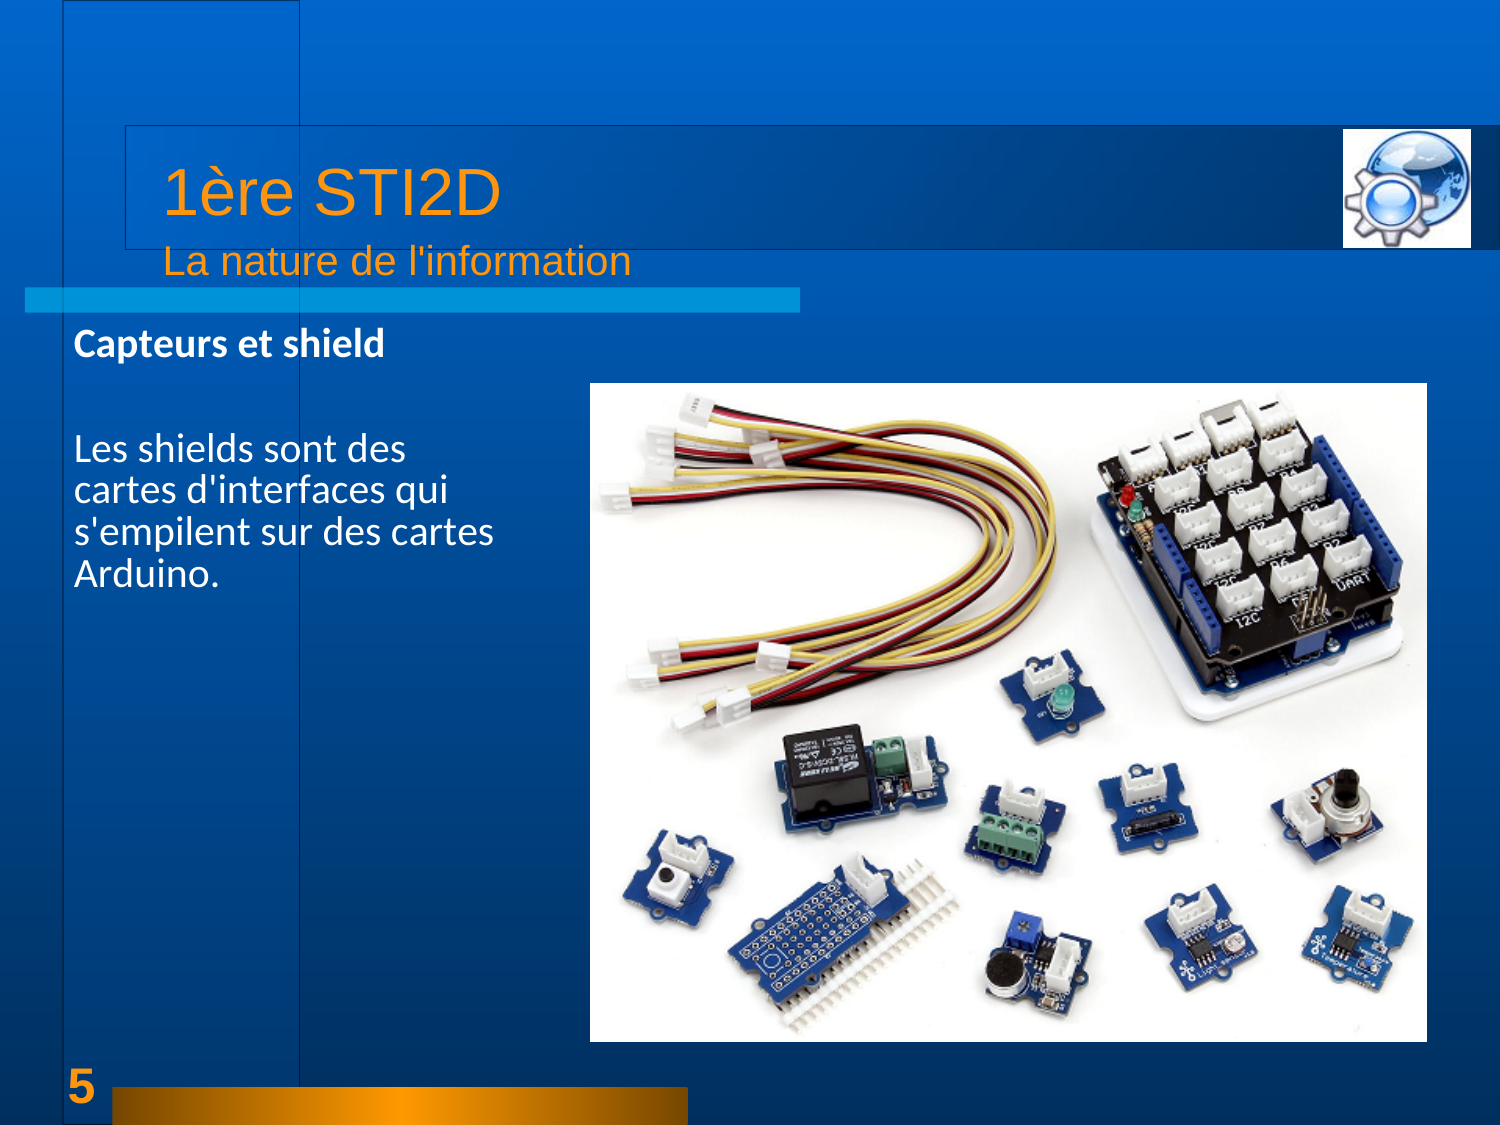

Capteurs et shield
Les shields sont des cartes d'interfaces qui s'empilent sur des cartes Arduino.